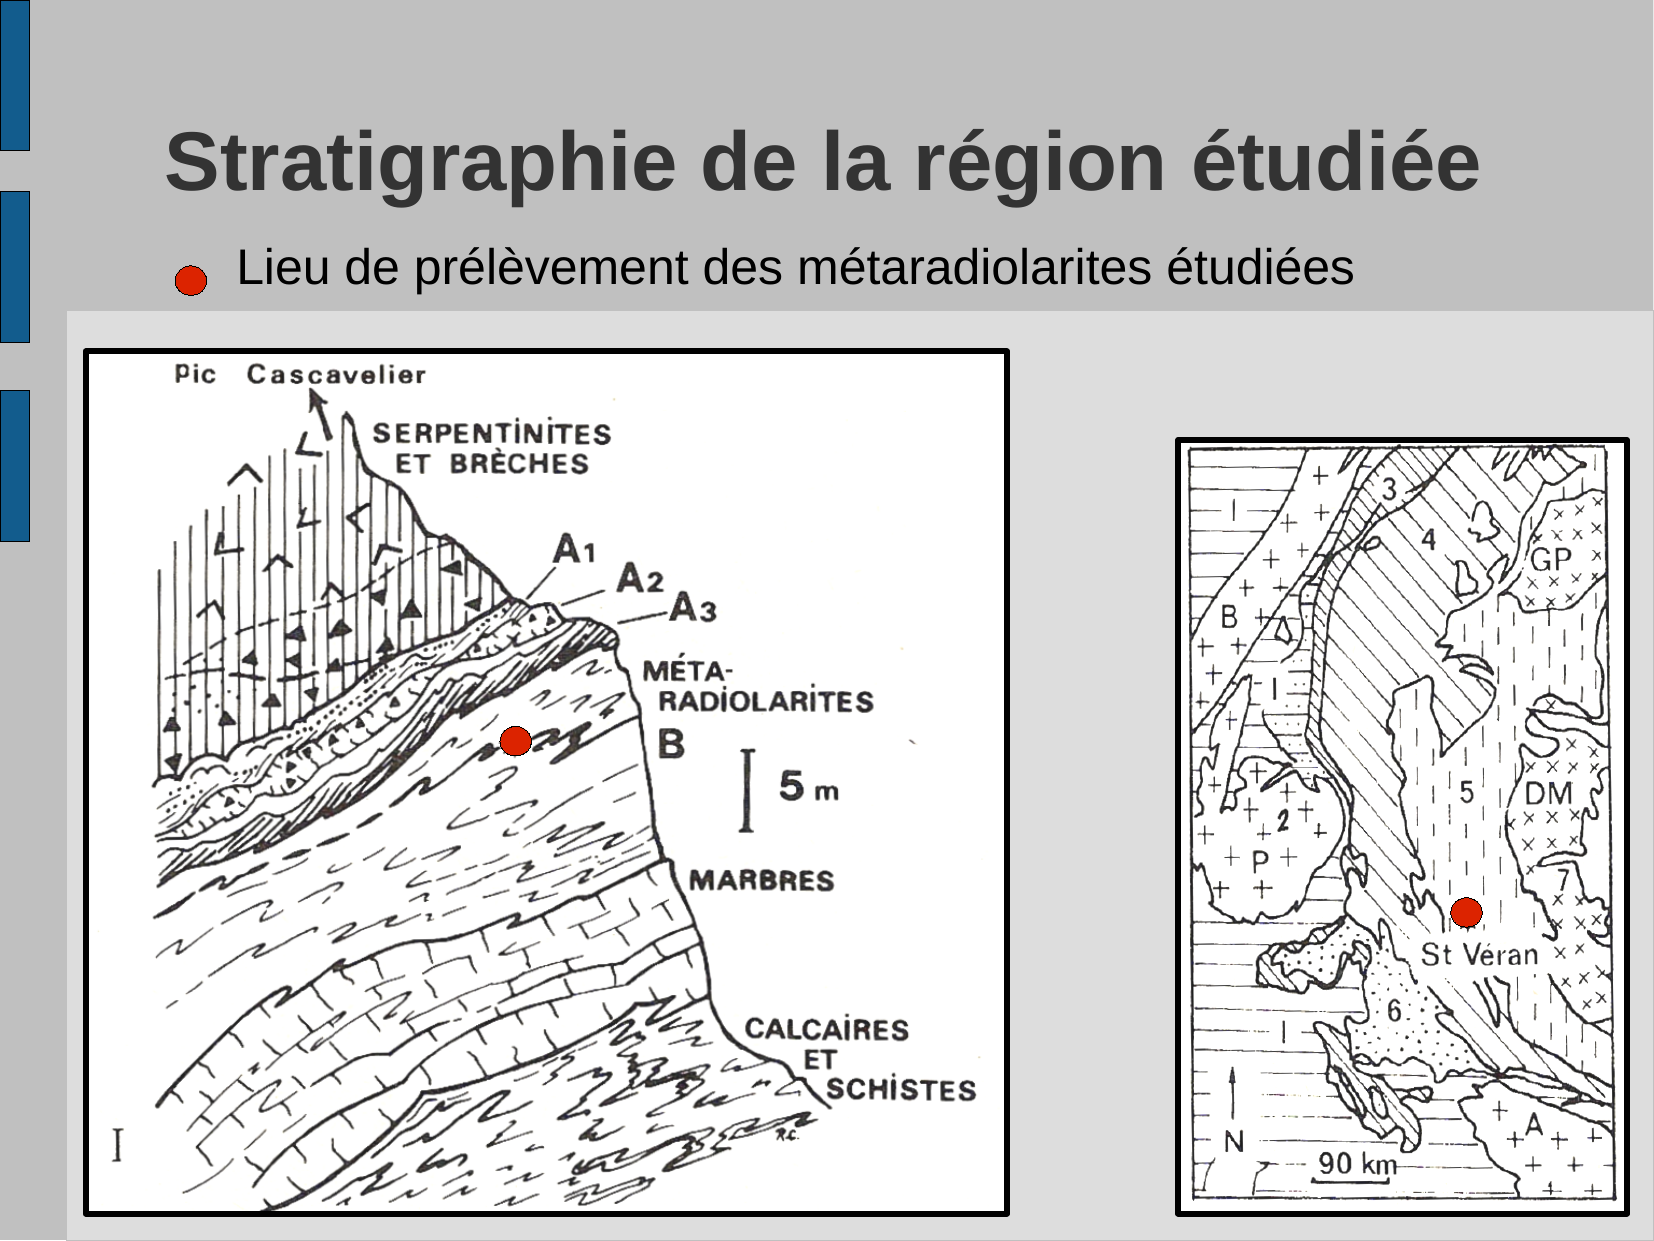

# Stratigraphie de la région étudiée
Lieu de prélèvement des métaradiolarites étudiées